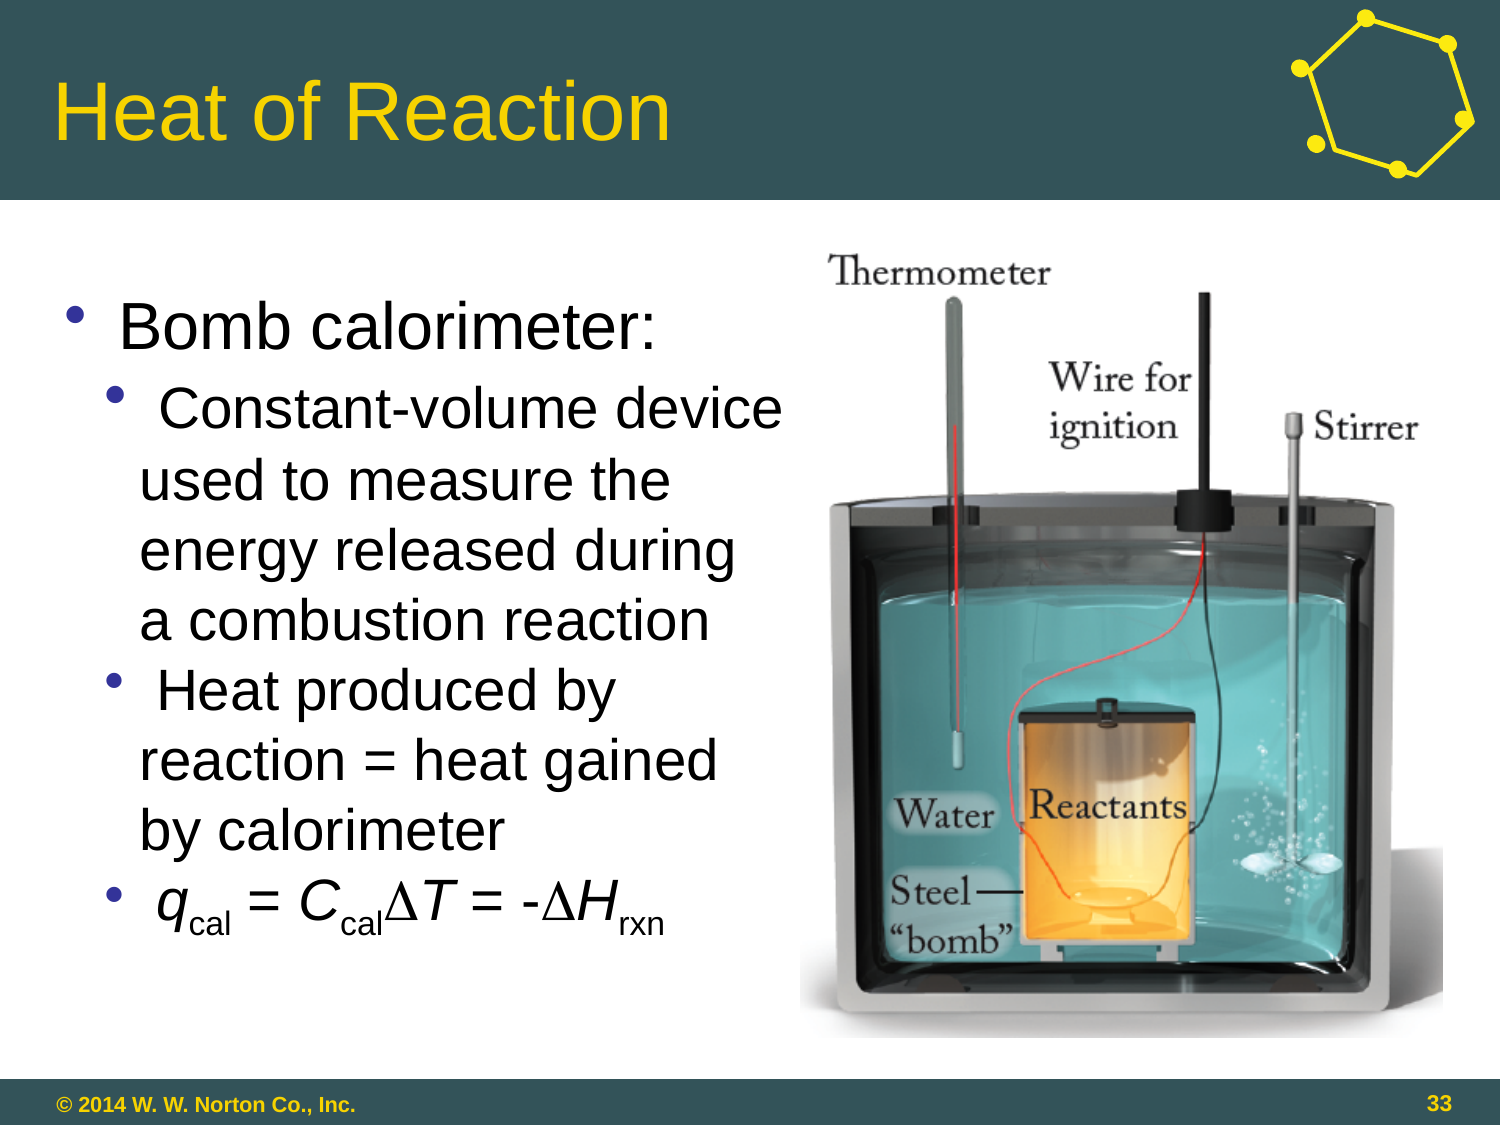

# Heat of Reaction
 Bomb calorimeter:
 Constant-volume device used to measure the energy released during a combustion reaction
 Heat produced by reaction = heat gained by calorimeter
 qcal = CcalT = -Hrxn